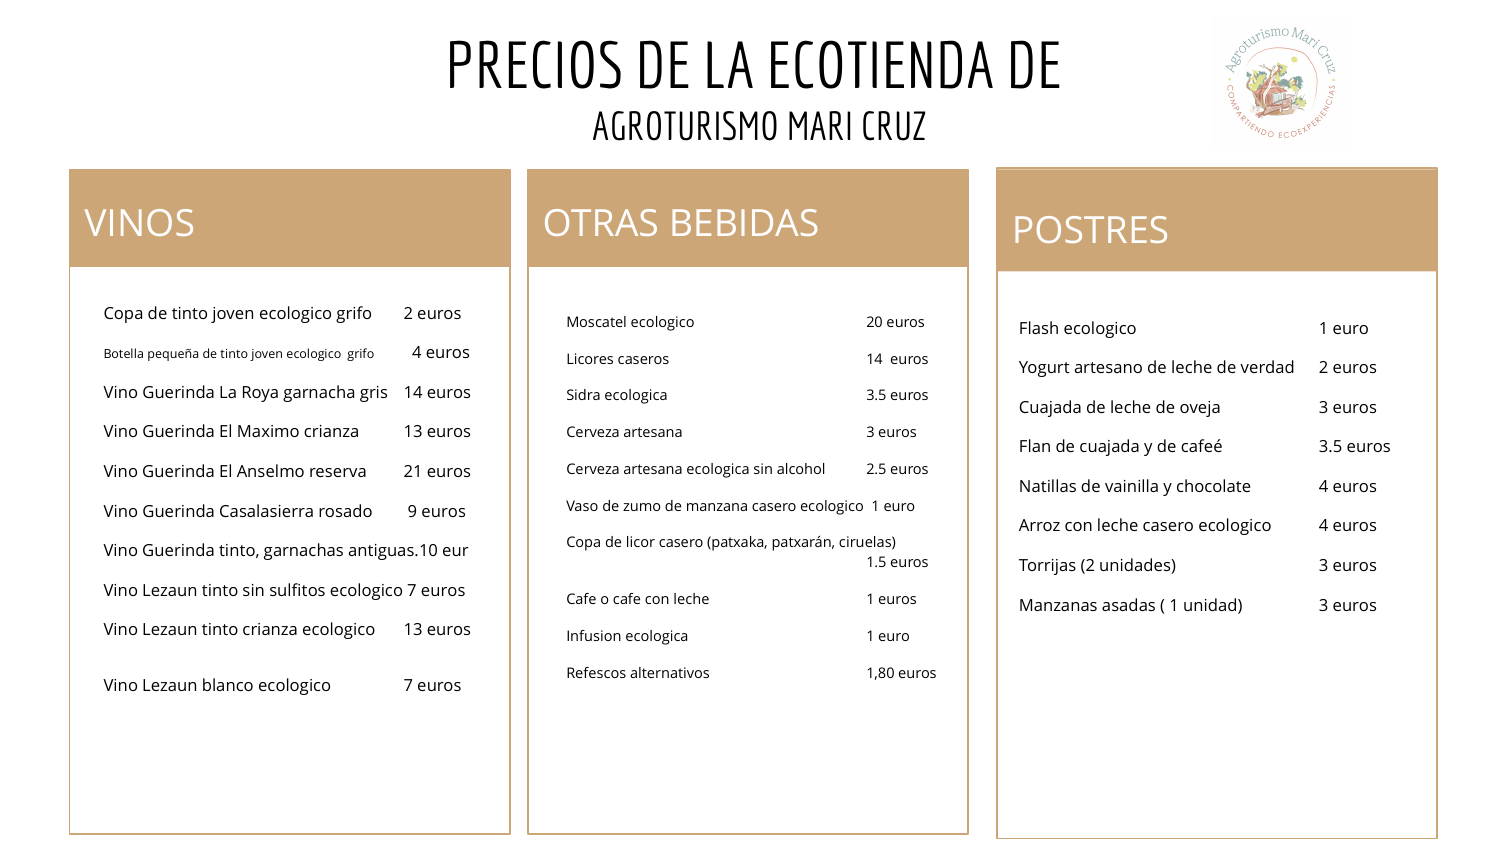

# PRECIOS DE LA ECOTIENDA DE
AGROTURISMO MARI CRUZ
POSTRES
VINOS
OTRAS BEBIDAS
Copa de tinto joven ecologico grifo	2 euros
Botella pequeña de tinto joven ecologico grifo	 4 euros
Vino Guerinda La Roya garnacha gris	14 euros
Vino Guerinda El Maximo crianza	13 euros
Vino Guerinda El Anselmo reserva	21 euros
Vino Guerinda Casalasierra rosado	 9 euros
Vino Guerinda tinto, garnachas antiguas.10 eur
Vino Lezaun tinto sin sulfitos ecologico 7 euros
Vino Lezaun tinto crianza ecologico	13 euros
Vino Lezaun blanco ecologico	7 euros
Moscatel ecologico		20 euros
Licores caseros		14 euros
Sidra ecologica		3.5 euros
Cerveza artesana		3 euros
Cerveza artesana ecologica sin alcohol	2.5 euros
Vaso de zumo de manzana casero ecologico 1 euro
Copa de licor casero (patxaka, patxarán, ciruelas)		1.5 euros
Cafe o cafe con leche		1 euros
Infusion ecologica		1 euro
Refescos alternativos		1,80 euros
Flash ecologico		1 euro
Yogurt artesano de leche de verdad	2 euros
Cuajada de leche de oveja	3 euros
Flan de cuajada y de cafeé	3.5 euros
Natillas de vainilla y chocolate 	4 euros
Arroz con leche casero ecologico 	4 euros
Torrijas (2 unidades)	3 euros
Manzanas asadas ( 1 unidad)	3 euros